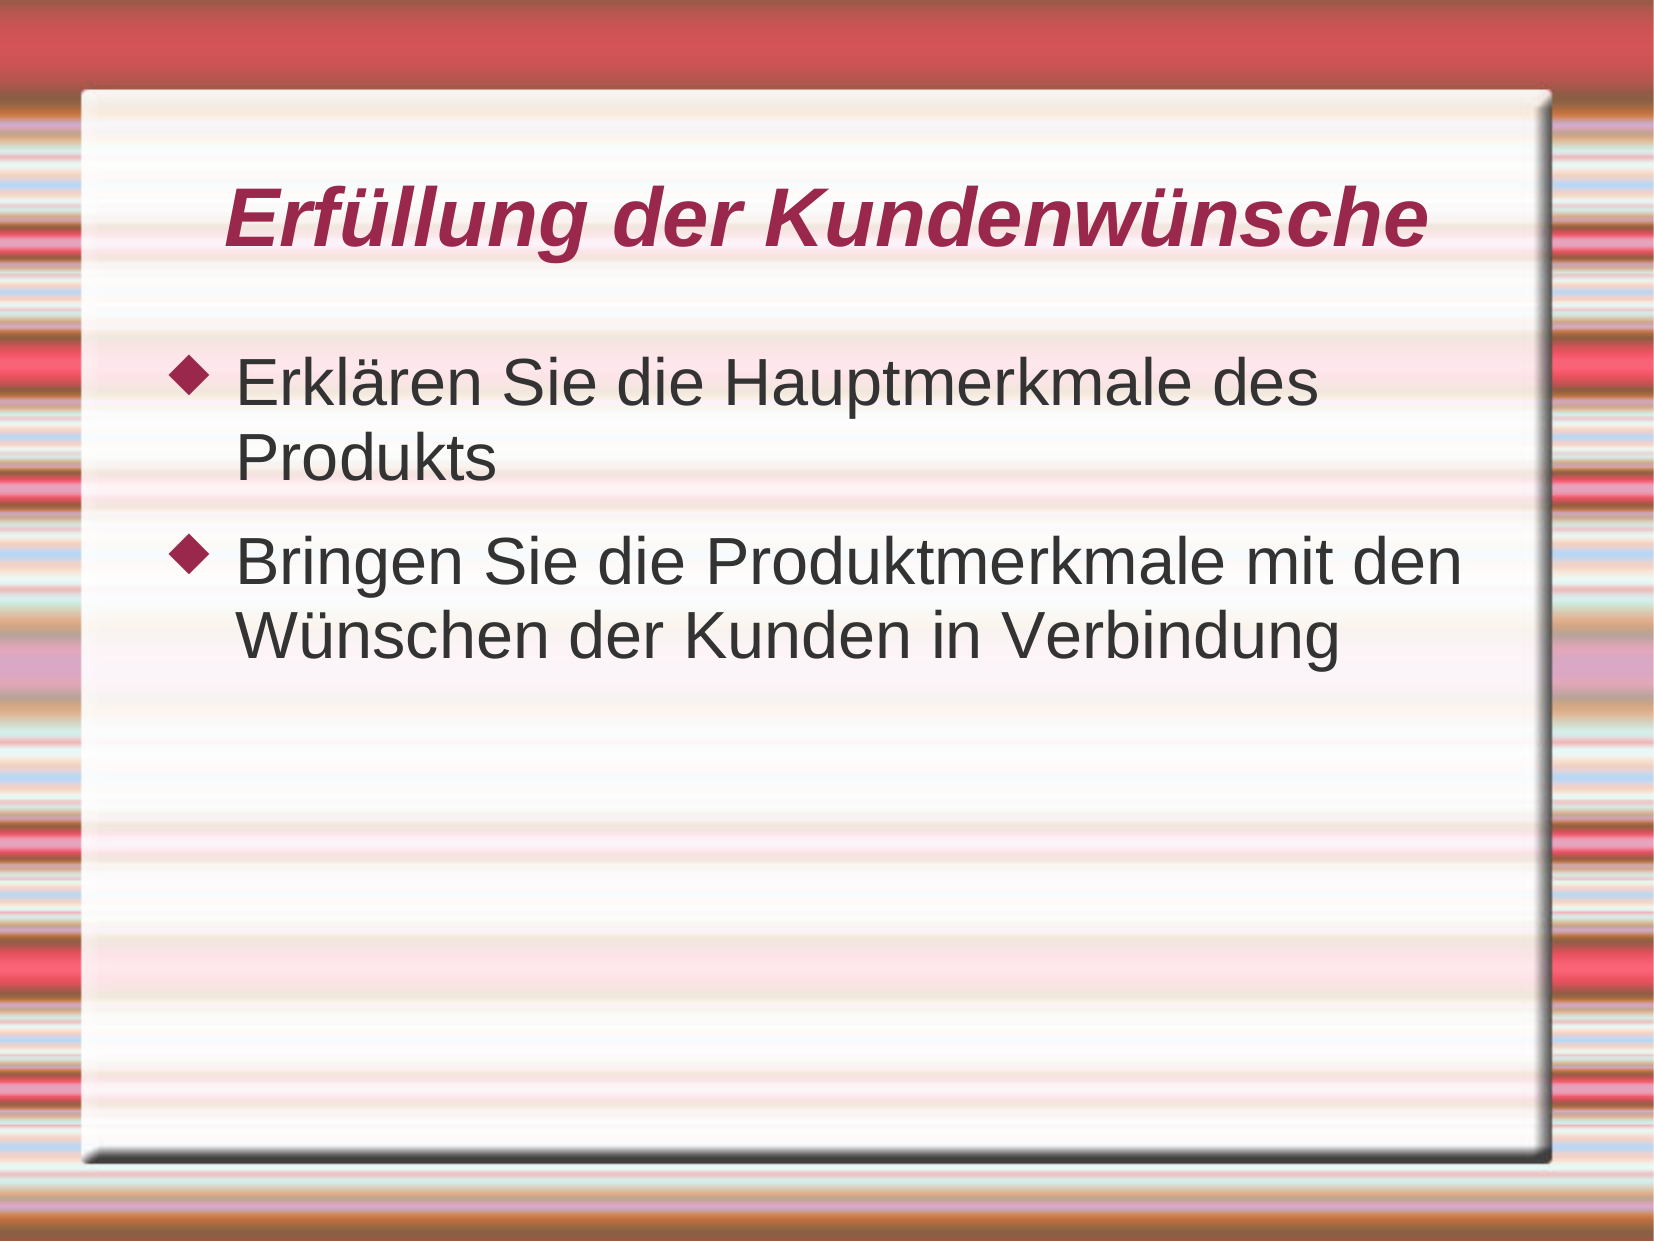

# Erfüllung der Kundenwünsche
Erklären Sie die Hauptmerkmale des Produkts
Bringen Sie die Produktmerkmale mit den Wünschen der Kunden in Verbindung